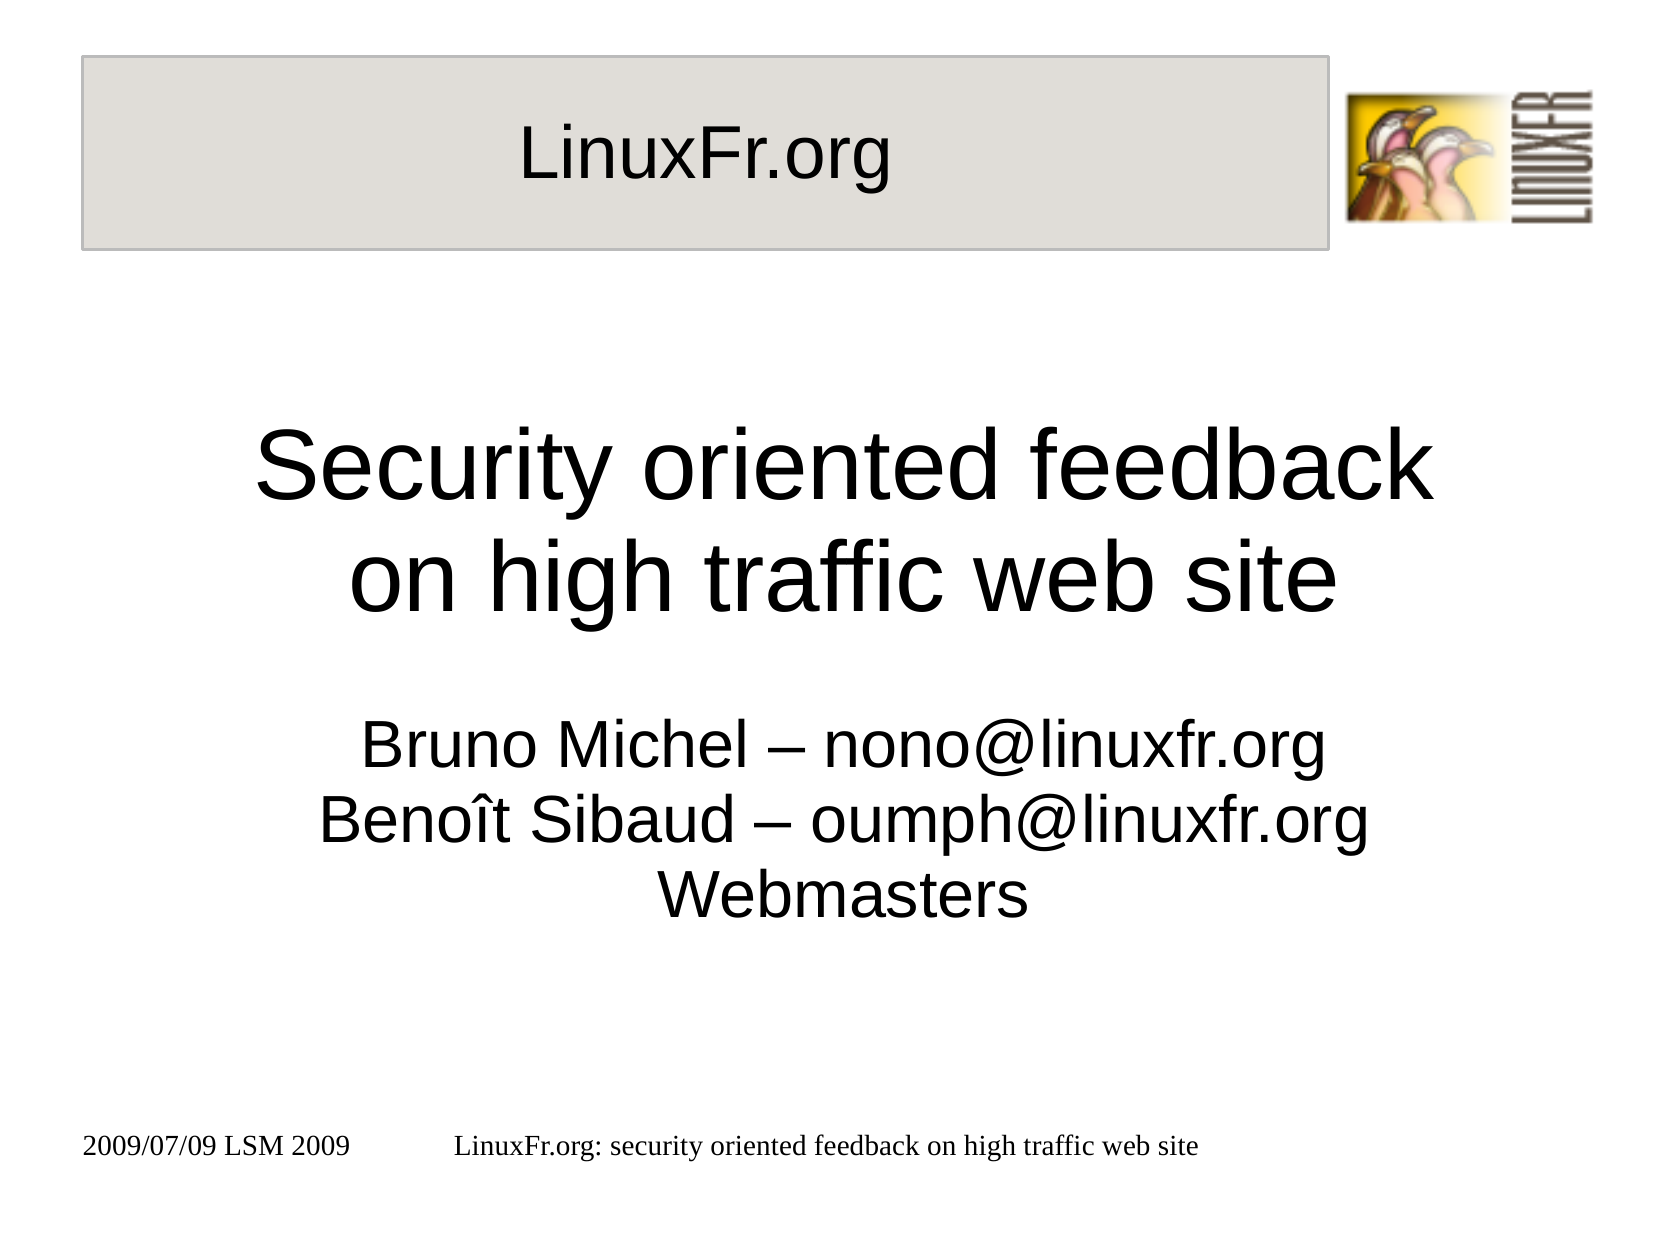

# LinuxFr.org
Security oriented feedback
 on high traffic web site
Bruno Michel – nono@linuxfr.org
Benoît Sibaud – oumph@linuxfr.org
Webmasters